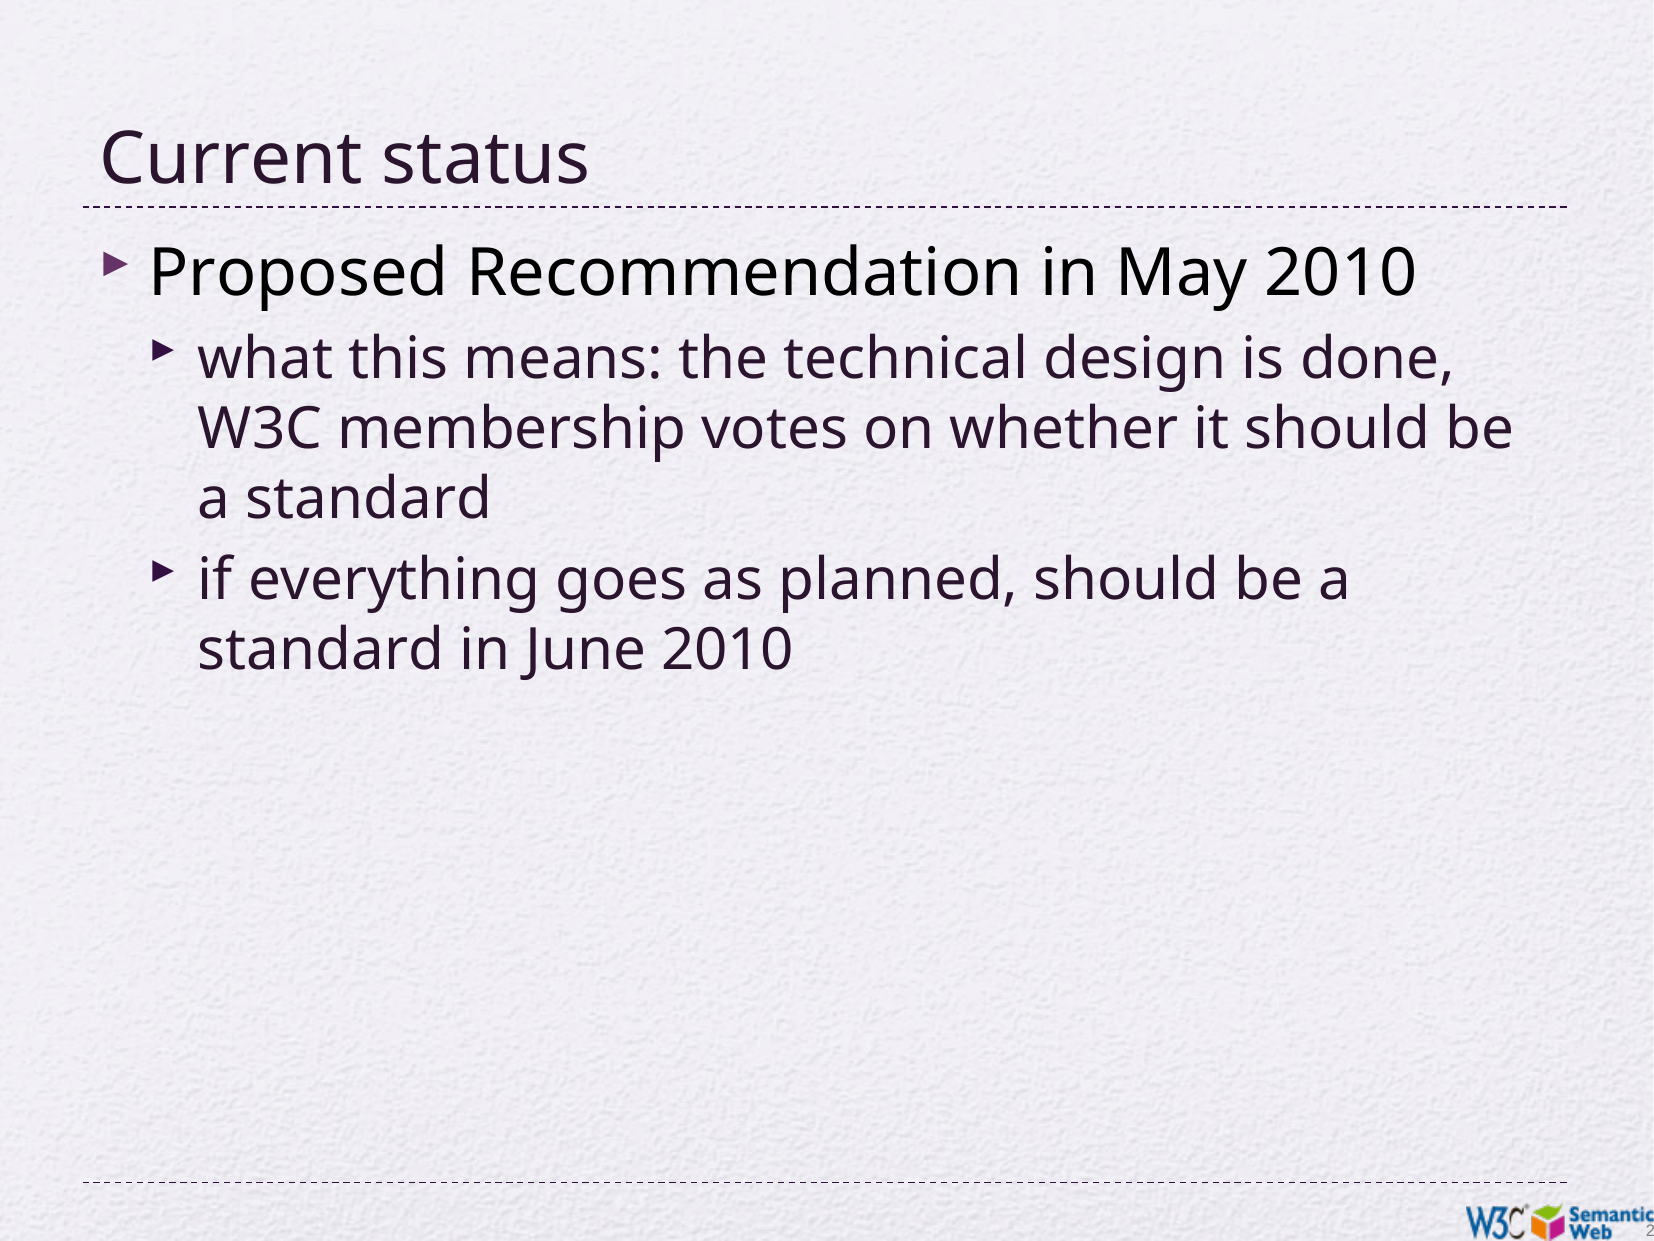

# Current status
Proposed Recommendation in May 2010
what this means: the technical design is done, W3C membership votes on whether it should be a standard
if everything goes as planned, should be a standard in June 2010